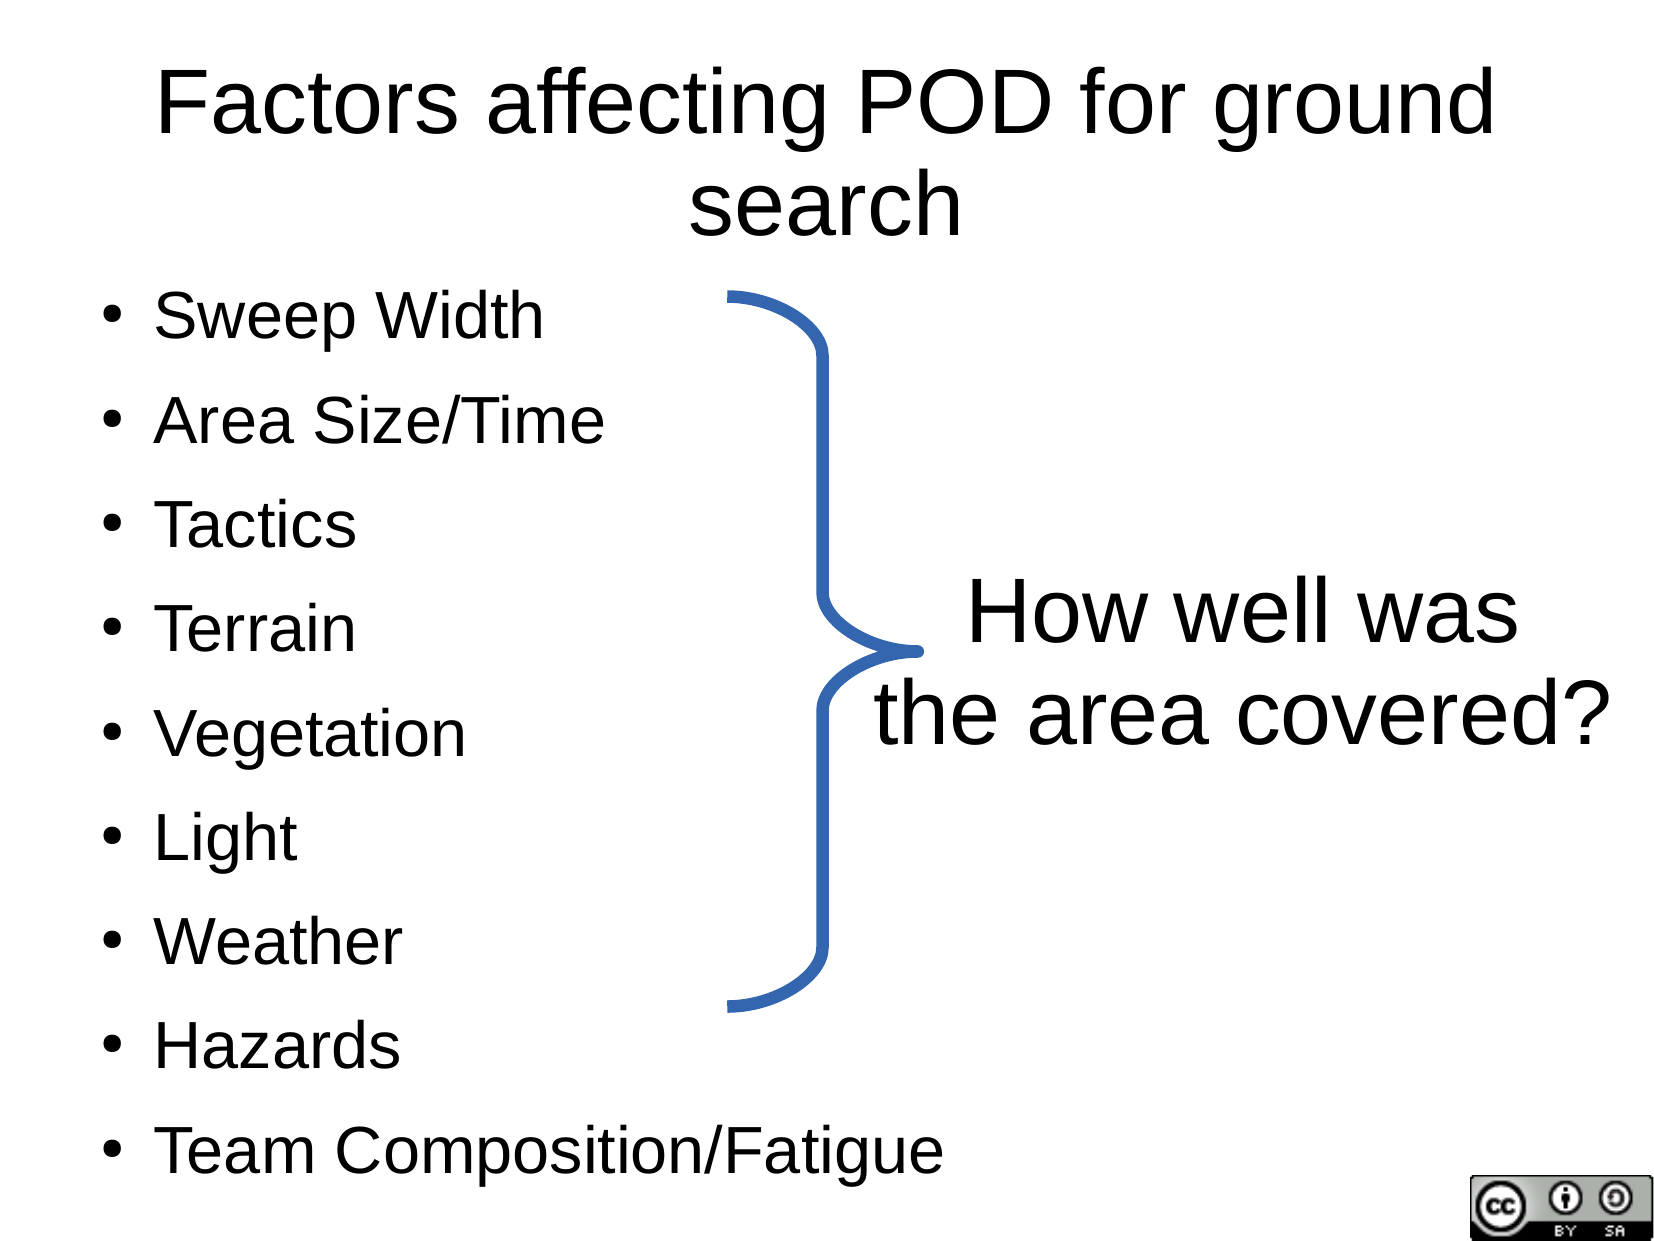

# Factors affecting POD for ground search
Sweep Width
Area Size/Time
Tactics
Terrain
Vegetation
Light
Weather
Hazards
Team Composition/Fatigue
How well was
the area covered?